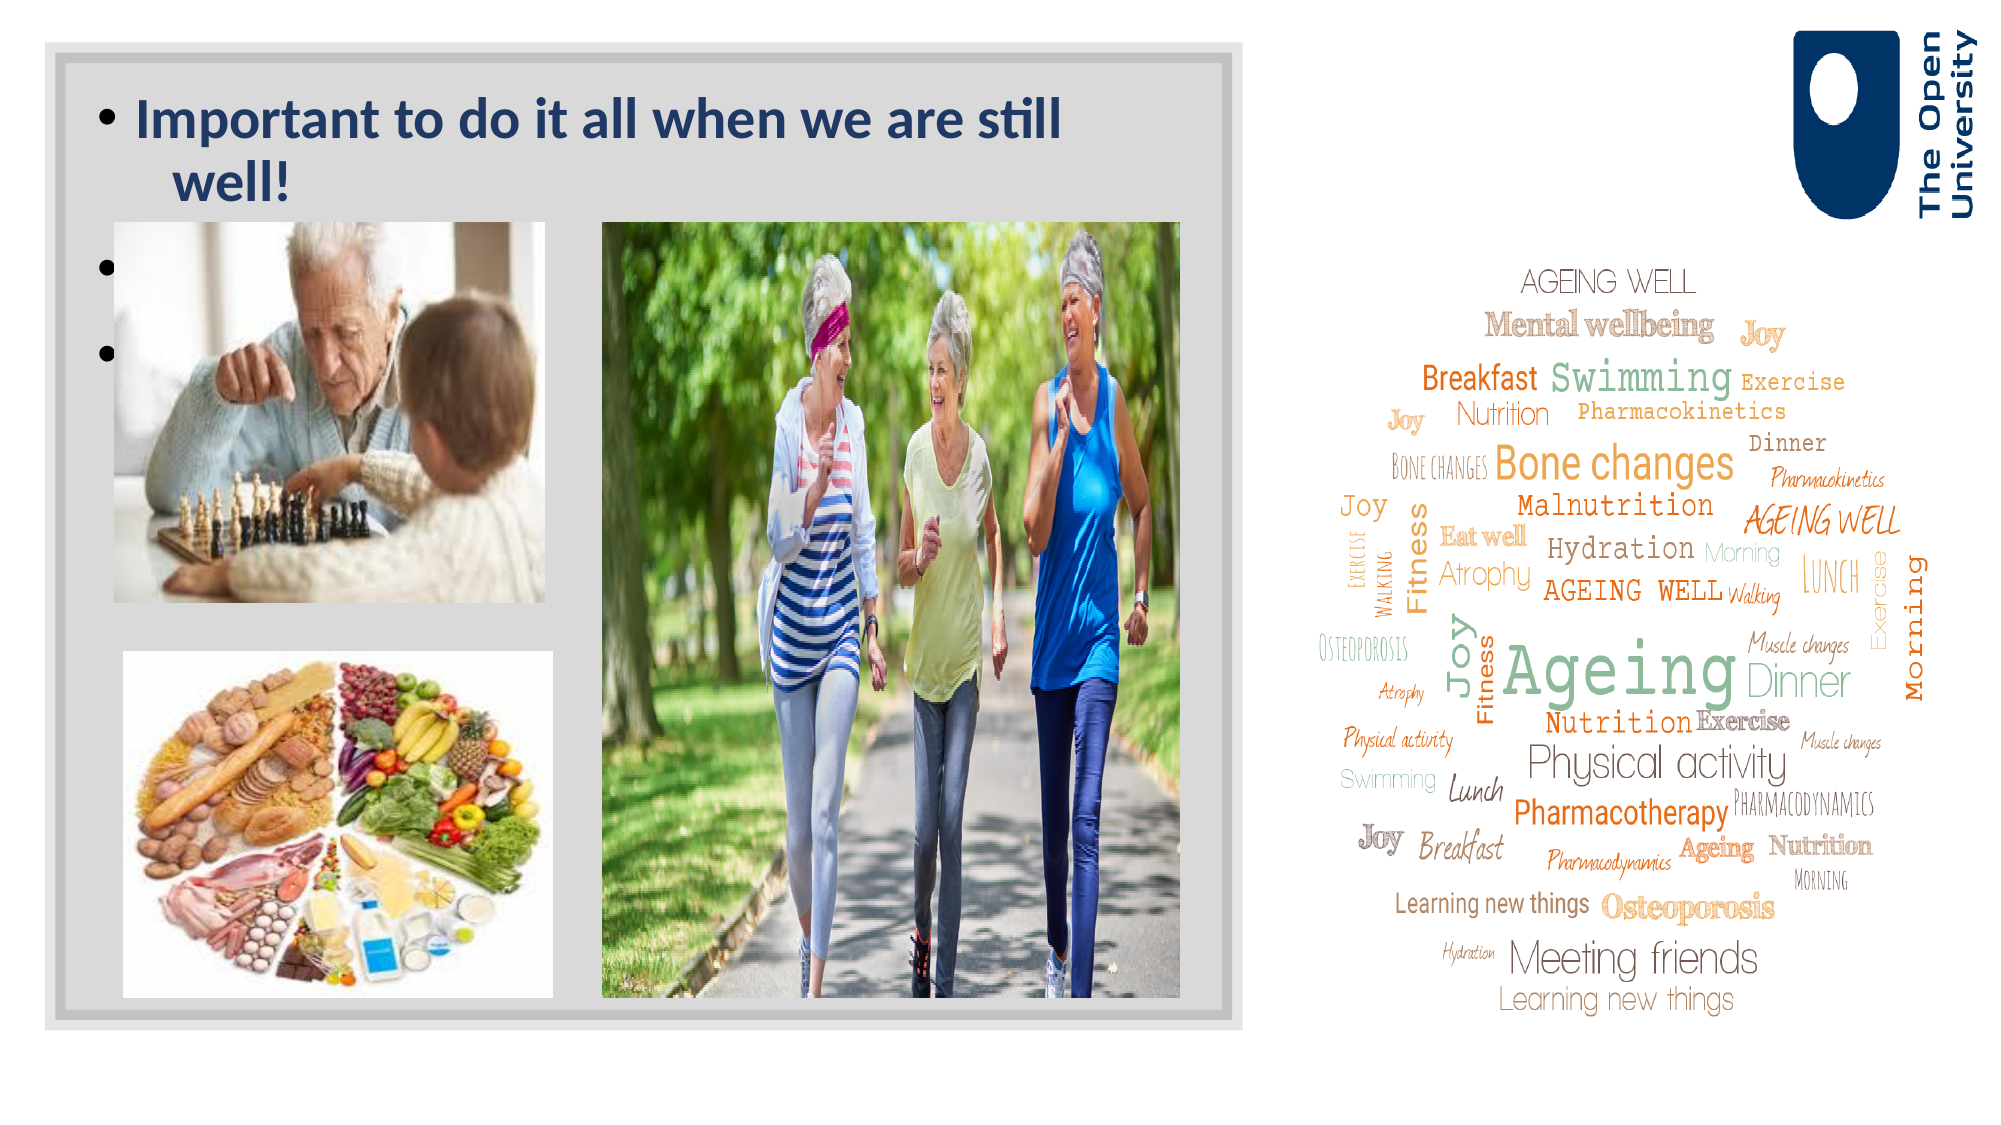

# Important to do it all when we are still well!